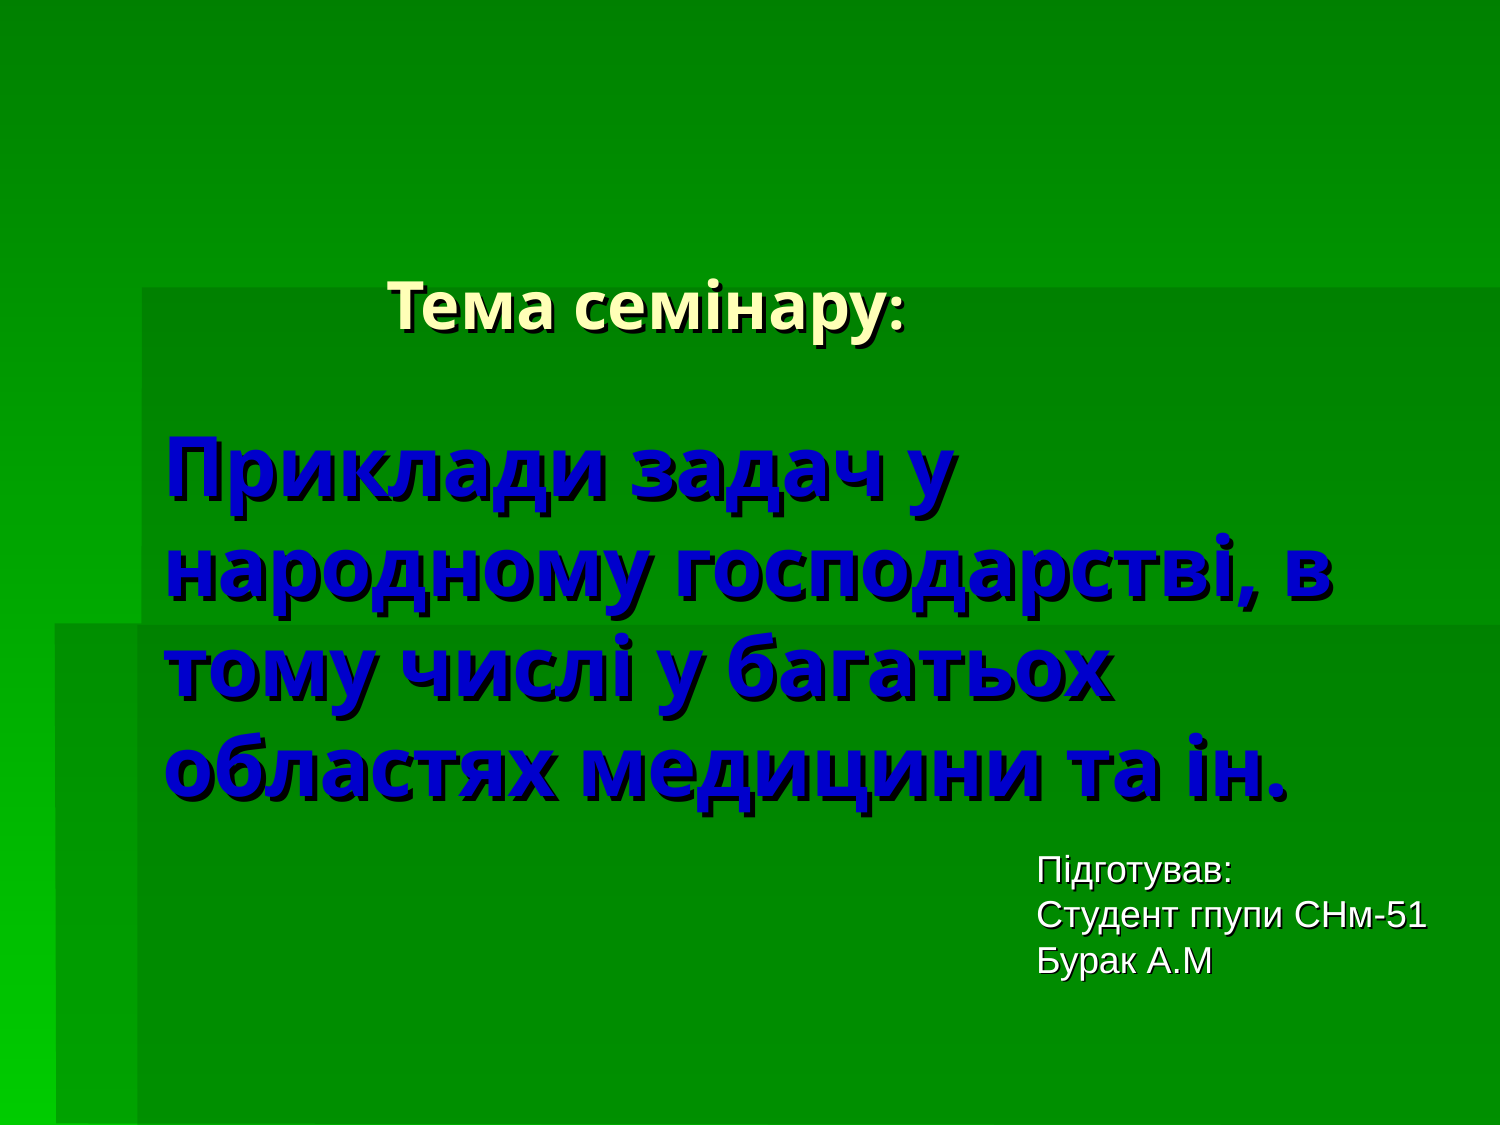

# Тема семінару: Приклади задач у народному господарстві, в тому числі у багатьох областях медицини та ін.
Підготував:
Студент гпупи СНм-51
Бурак А.М